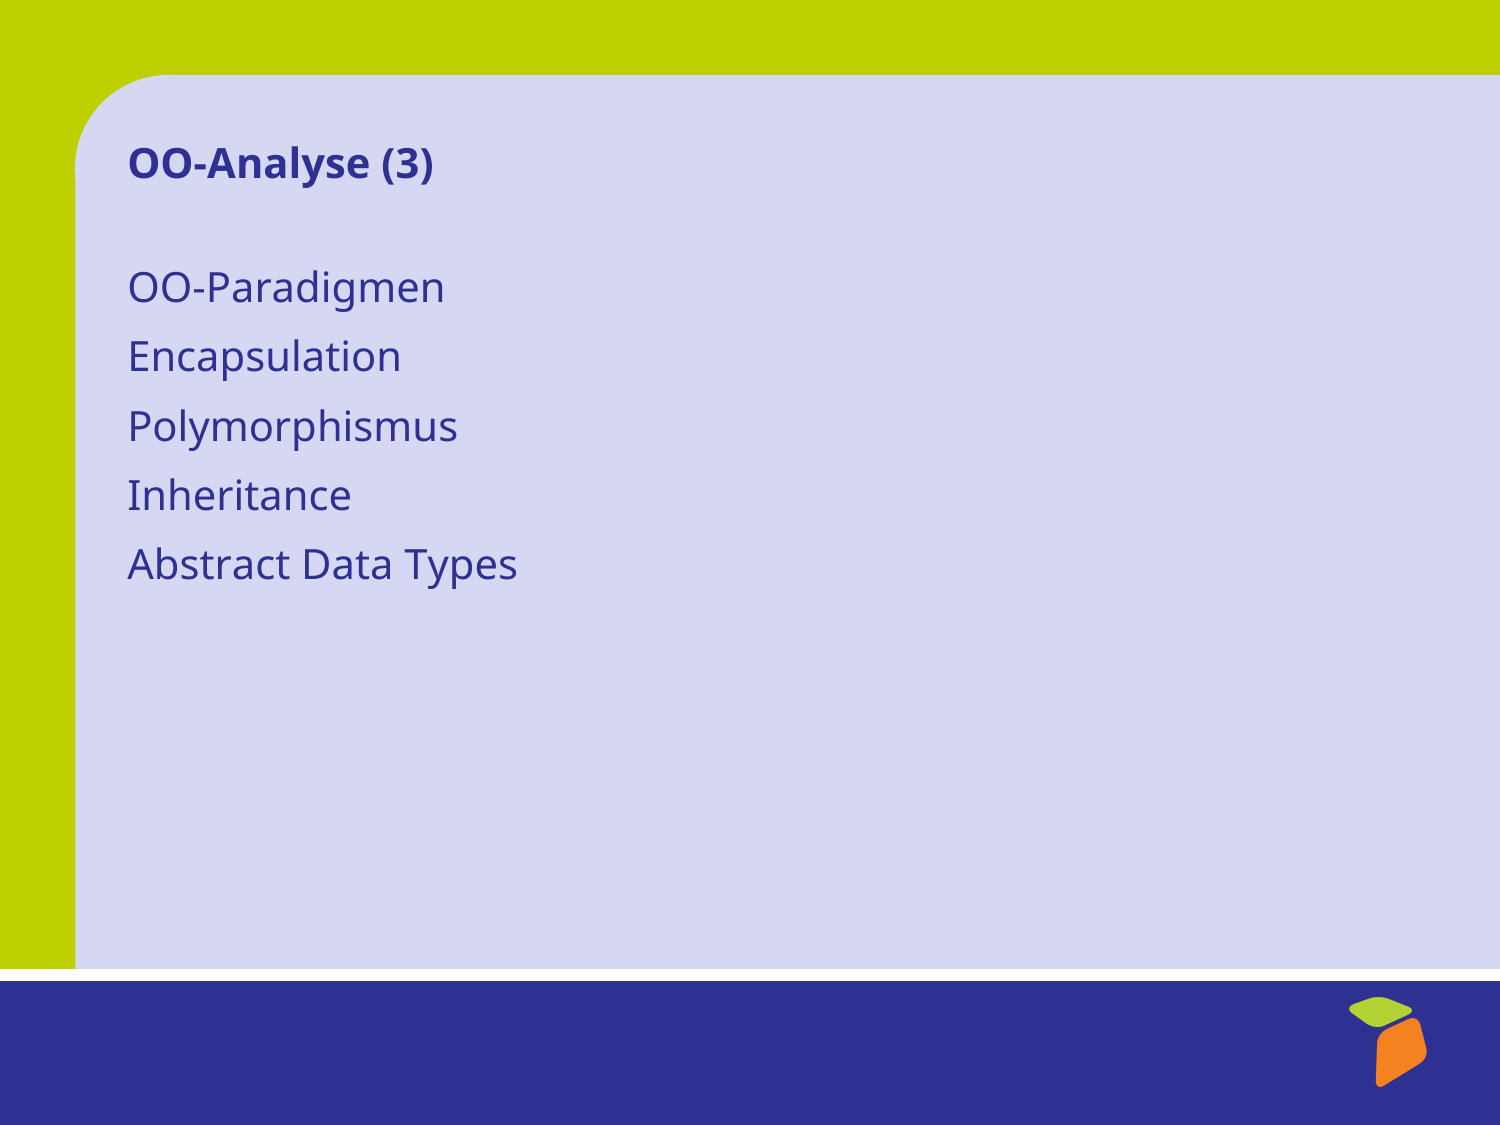

# OO-Analyse (3)
OO-Paradigmen
Encapsulation
Polymorphismus
Inheritance
Abstract Data Types